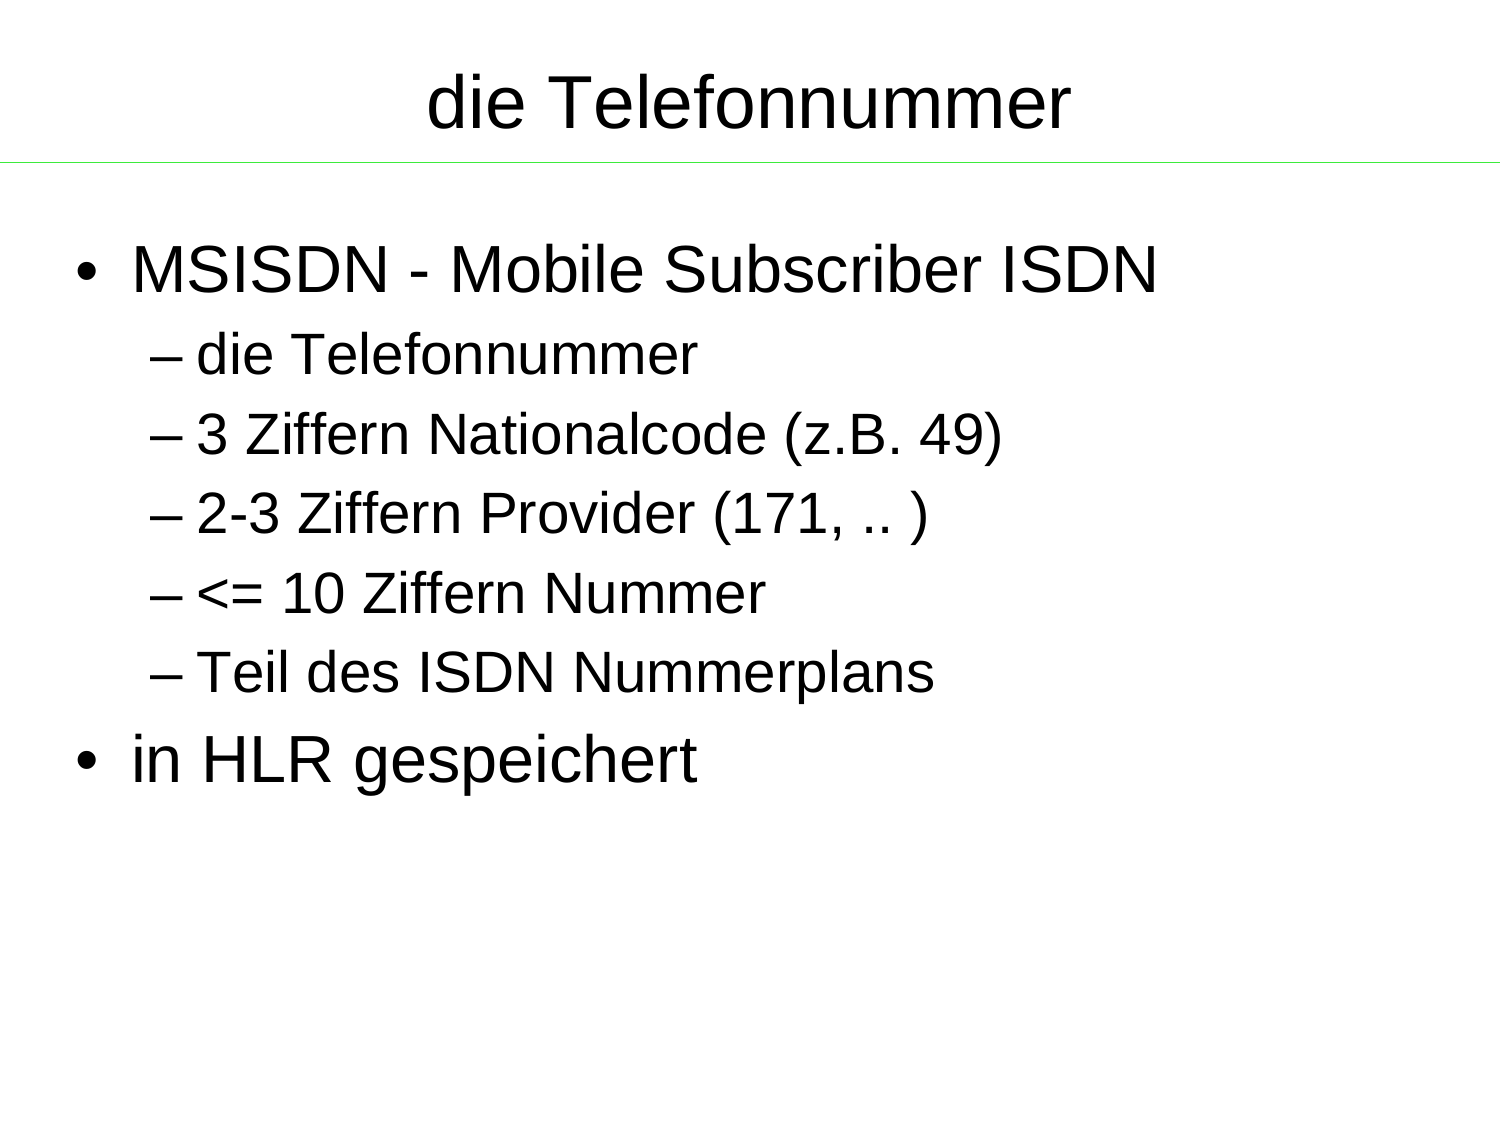

# die Telefonnummer
MSISDN - Mobile Subscriber ISDN
die Telefonnummer
3 Ziffern Nationalcode (z.B. 49)
2-3 Ziffern Provider (171, .. )
<= 10 Ziffern Nummer
Teil des ISDN Nummerplans
in HLR gespeichert